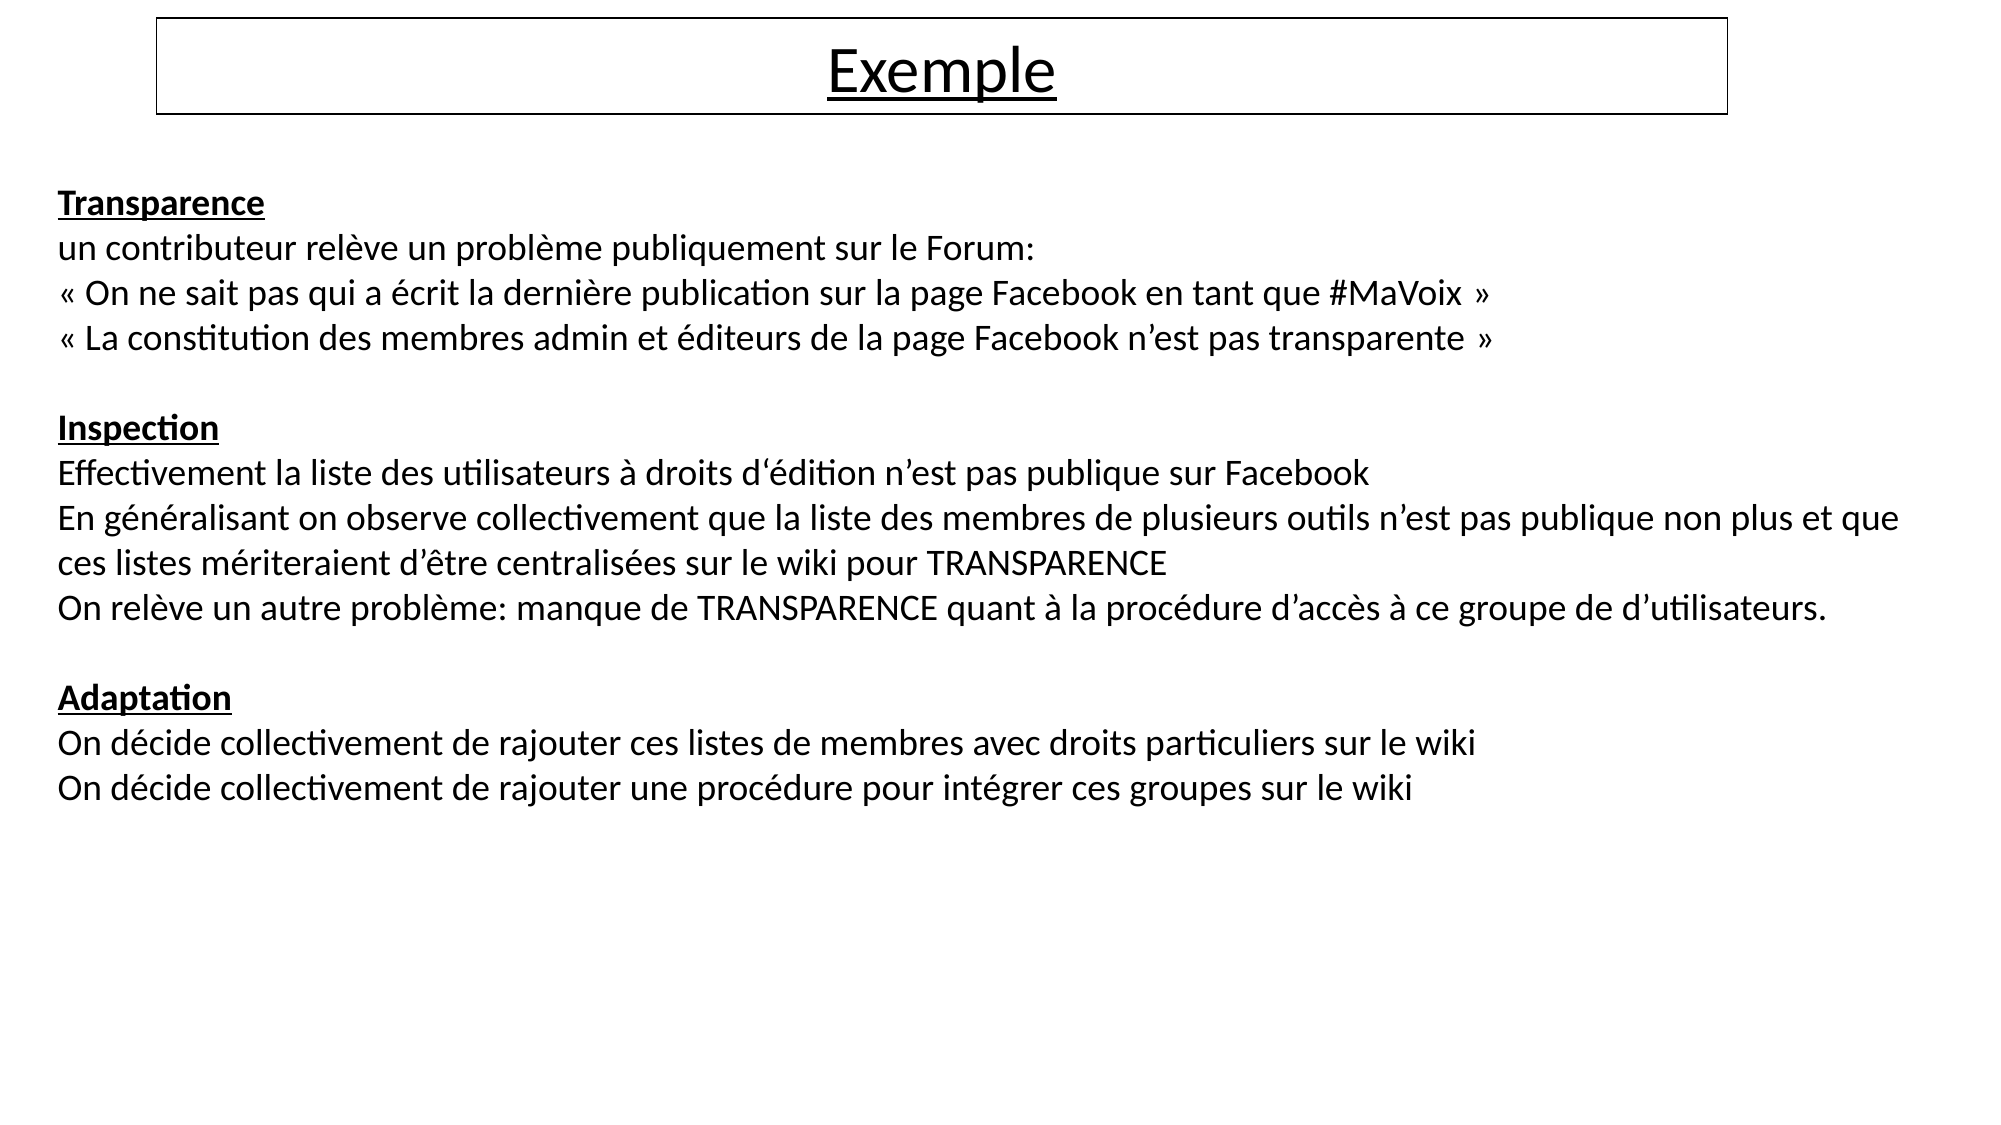

Exemple
Transparence
un contributeur relève un problème publiquement sur le Forum:
« On ne sait pas qui a écrit la dernière publication sur la page Facebook en tant que #MaVoix »
« La constitution des membres admin et éditeurs de la page Facebook n’est pas transparente »
Inspection
Effectivement la liste des utilisateurs à droits d‘édition n’est pas publique sur Facebook
En généralisant on observe collectivement que la liste des membres de plusieurs outils n’est pas publique non plus et que ces listes mériteraient d’être centralisées sur le wiki pour TRANSPARENCE
On relève un autre problème: manque de TRANSPARENCE quant à la procédure d’accès à ce groupe de d’utilisateurs.
Adaptation
On décide collectivement de rajouter ces listes de membres avec droits particuliers sur le wiki
On décide collectivement de rajouter une procédure pour intégrer ces groupes sur le wiki